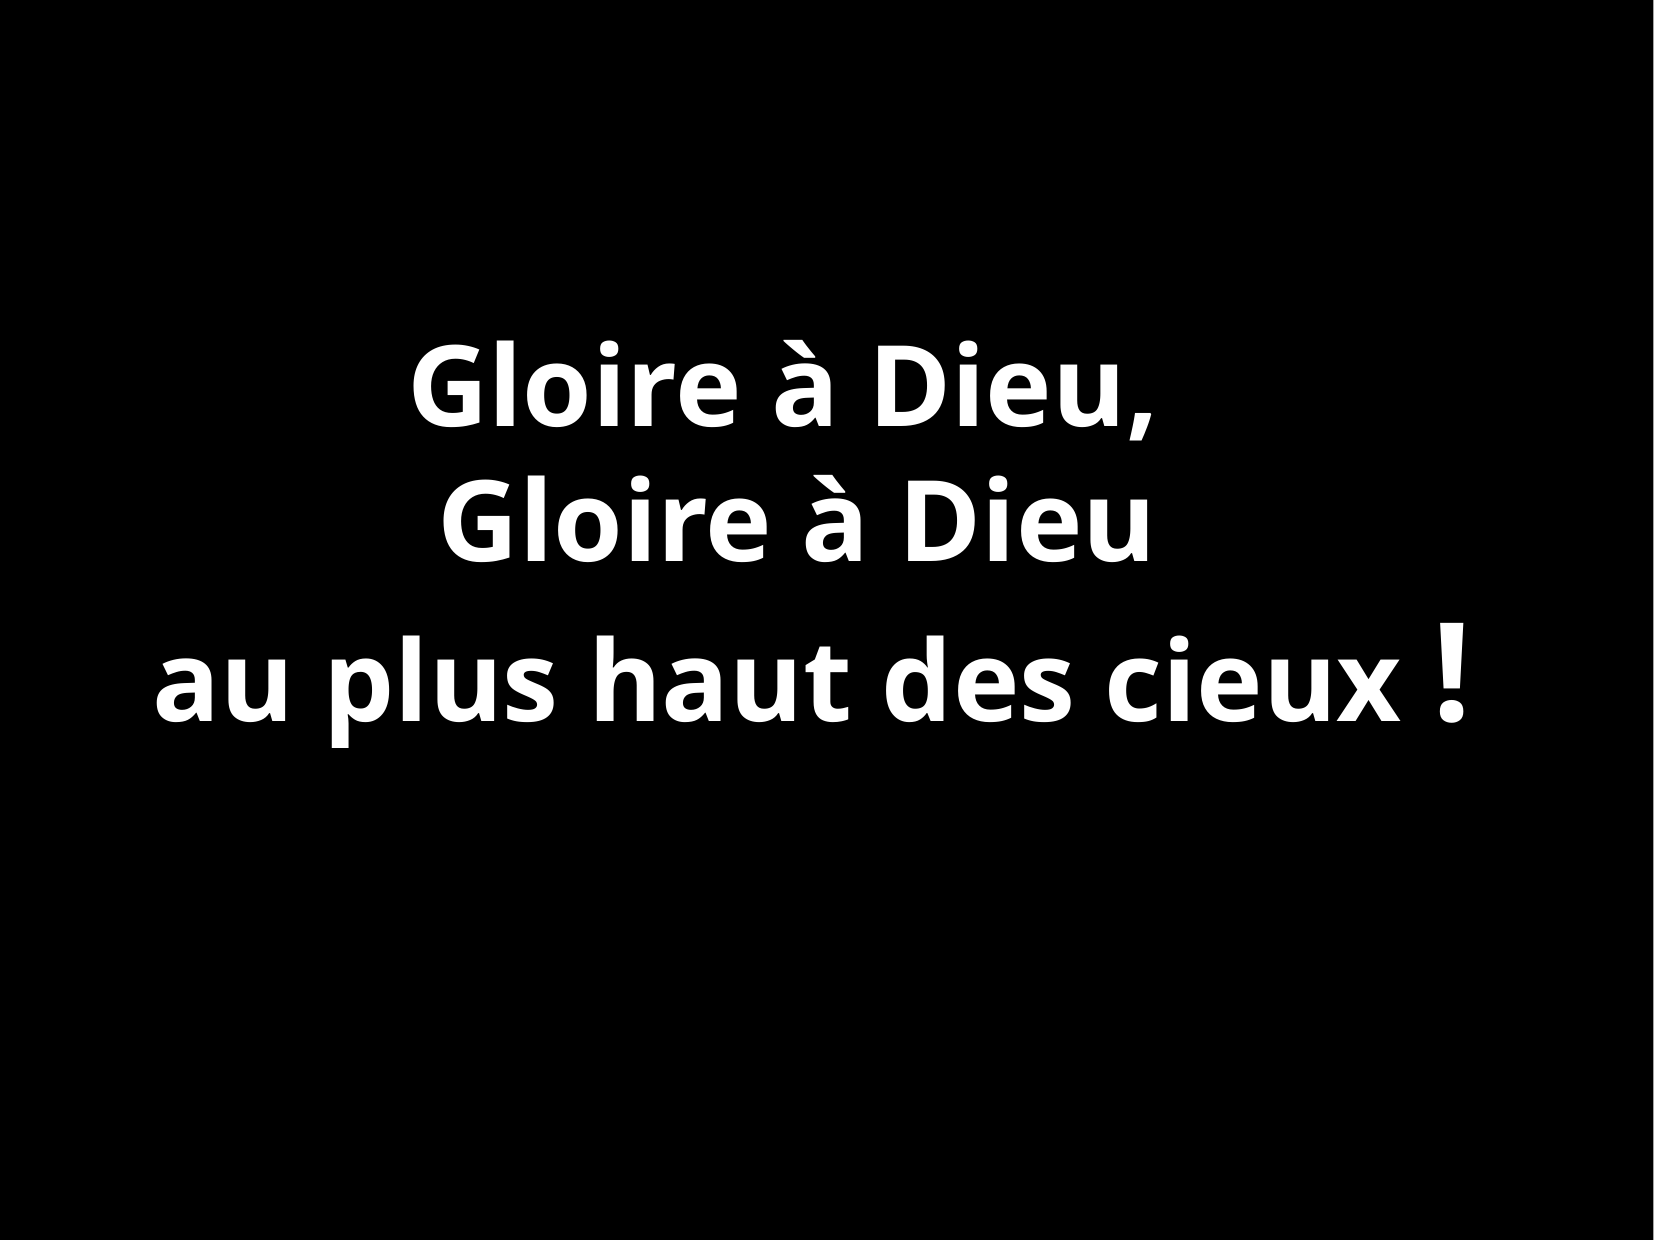

Gloire à Dieu,
Gloire à Dieu
 au plus haut des cieux !